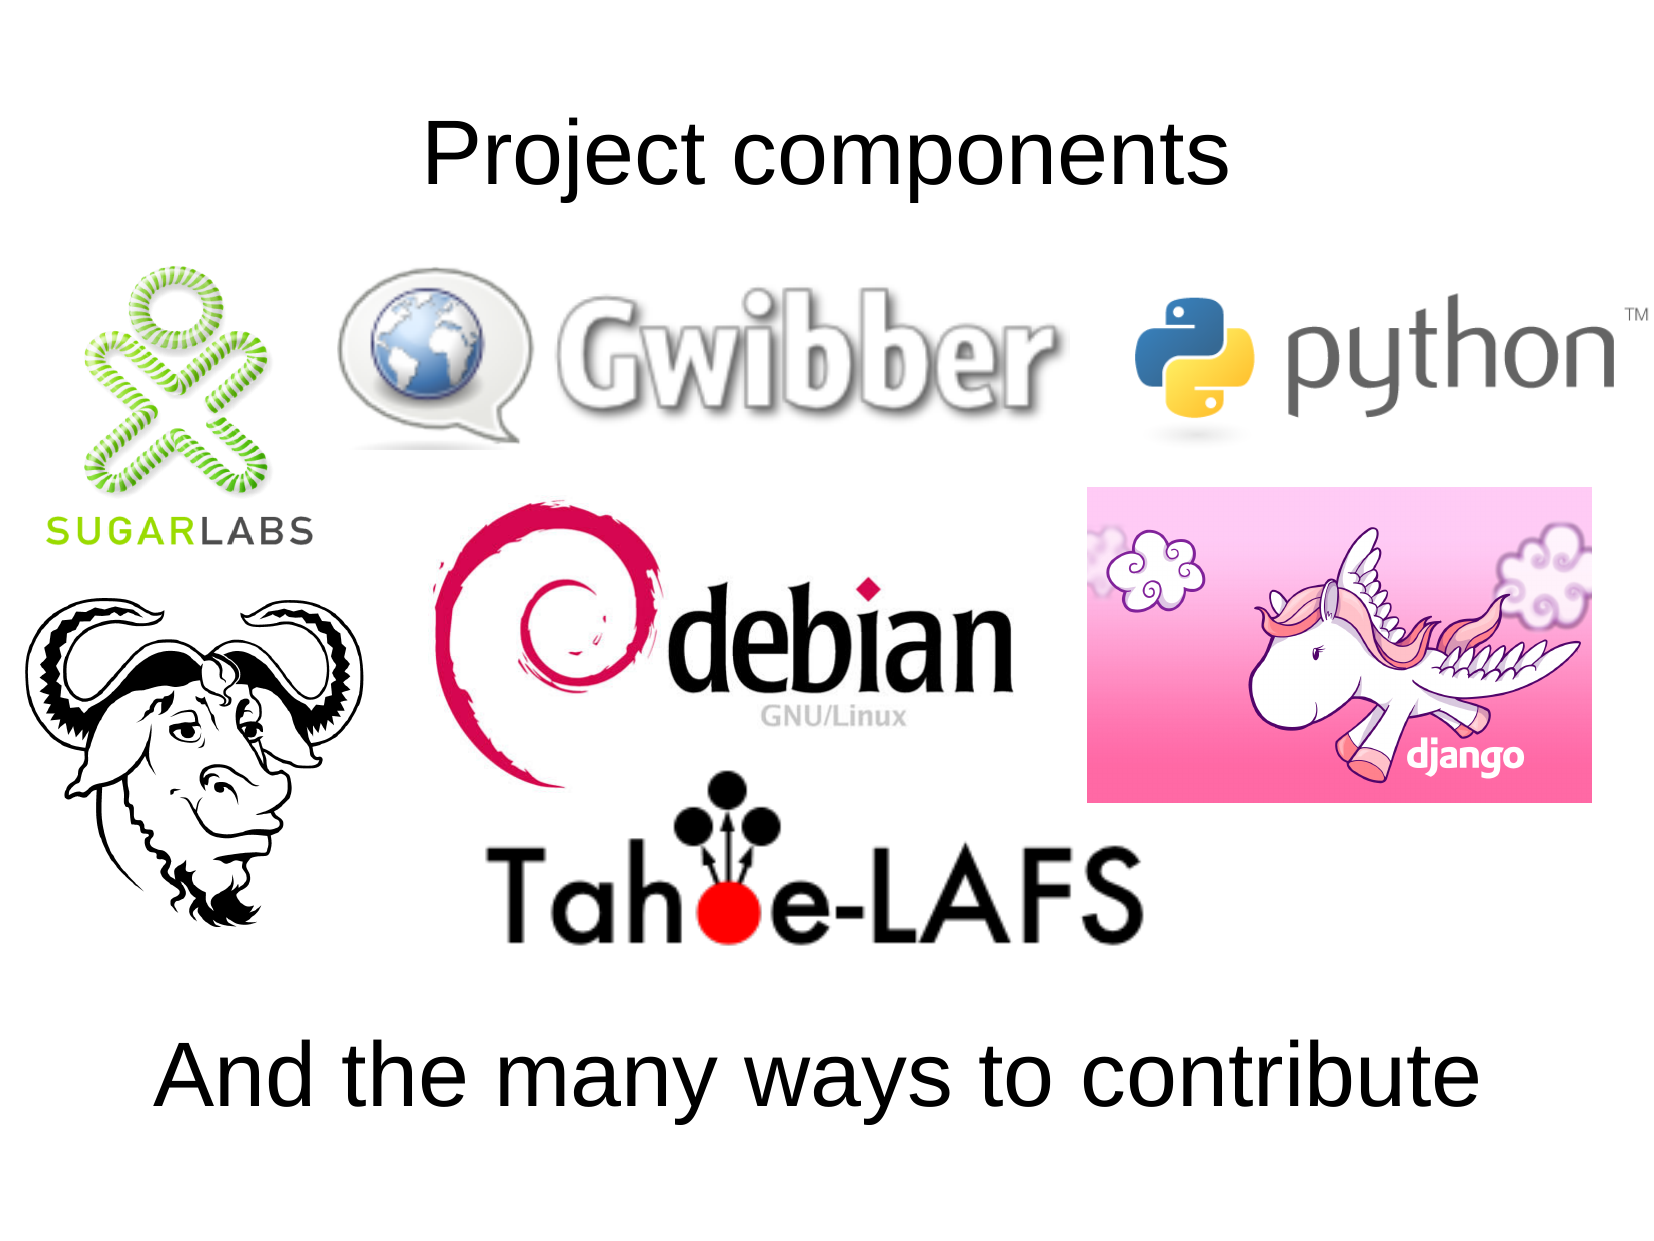

# Project components
And the many ways to contribute